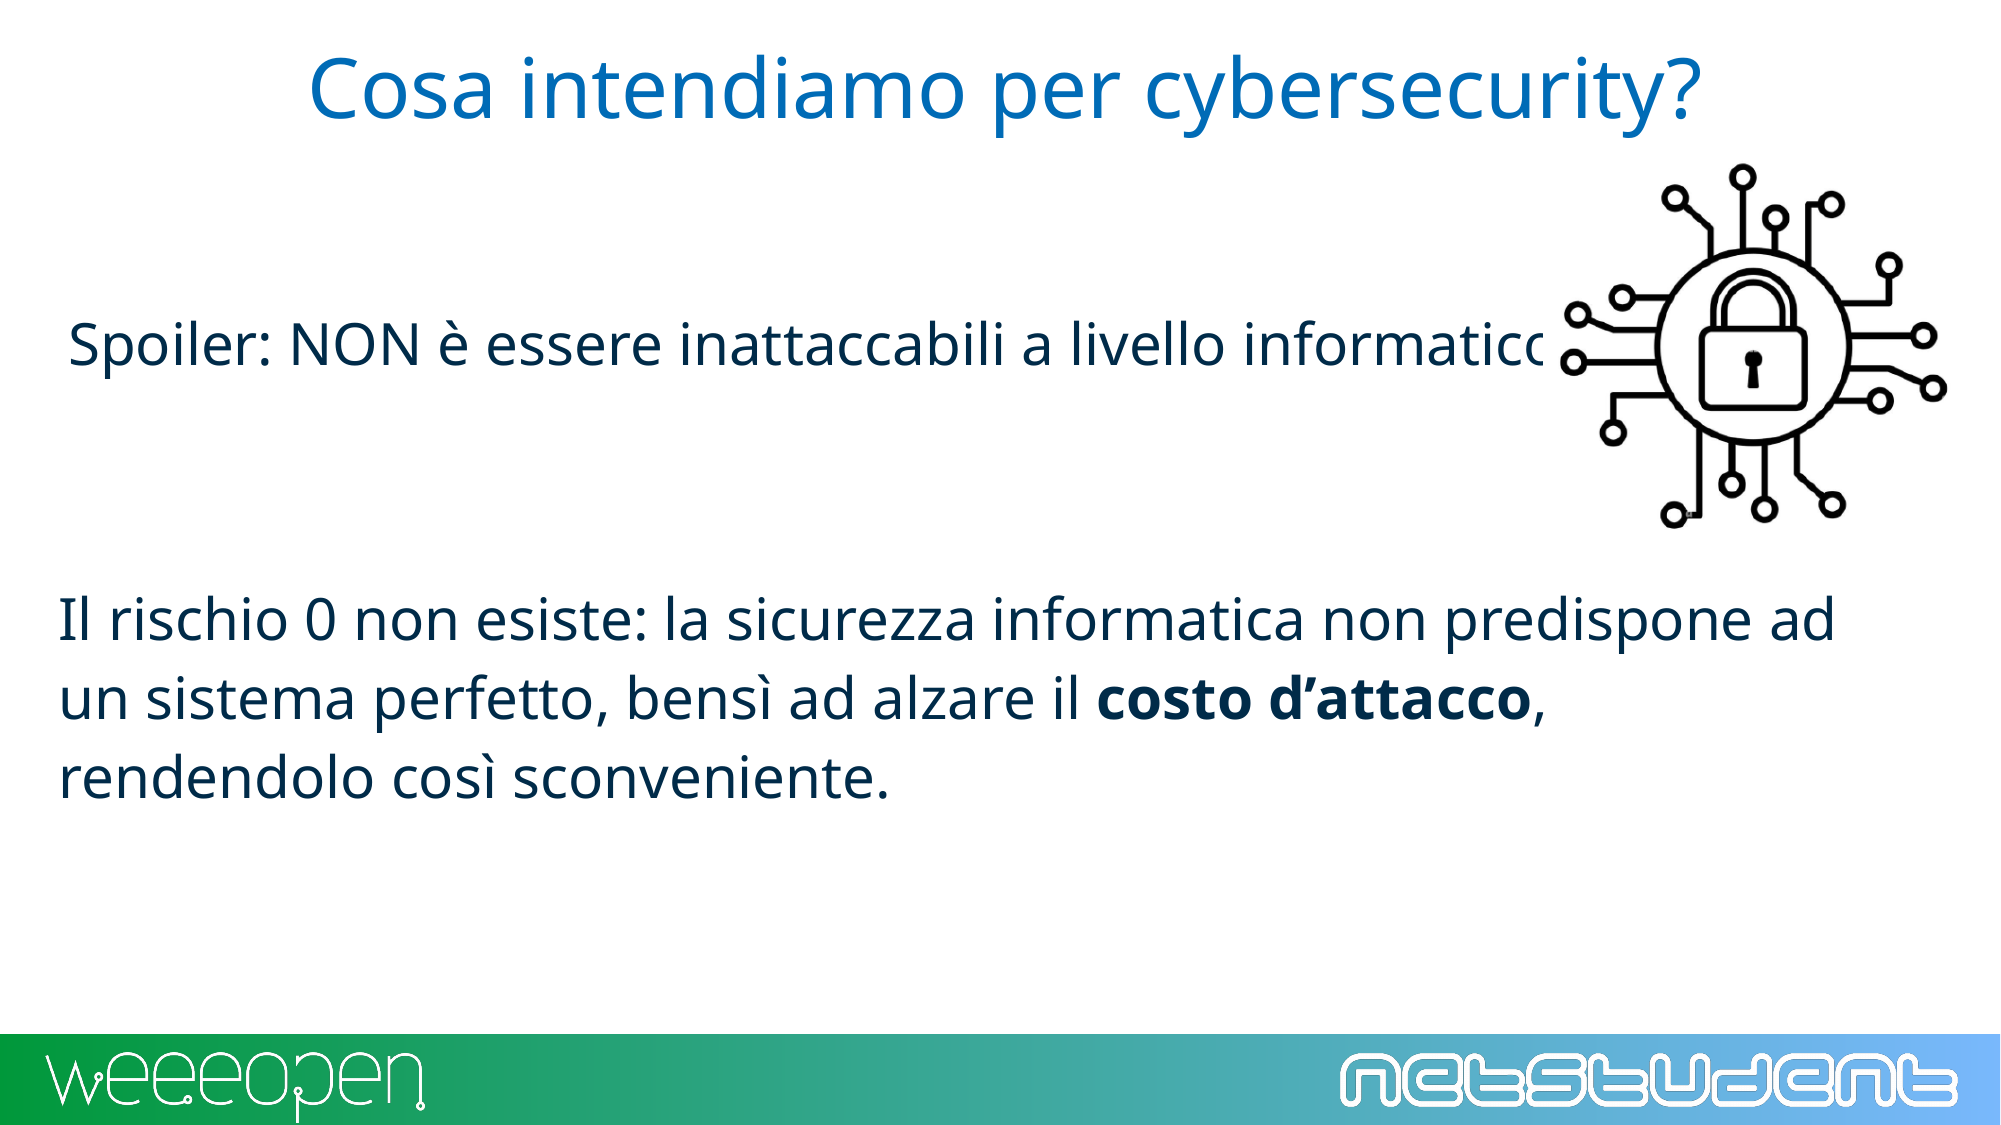

# Cosa intendiamo per cybersecurity?
Spoiler: NON è essere inattaccabili a livello informatico.
Il rischio 0 non esiste: la sicurezza informatica non predispone ad un sistema perfetto, bensì ad alzare il costo d’attacco, rendendolo così sconveniente.